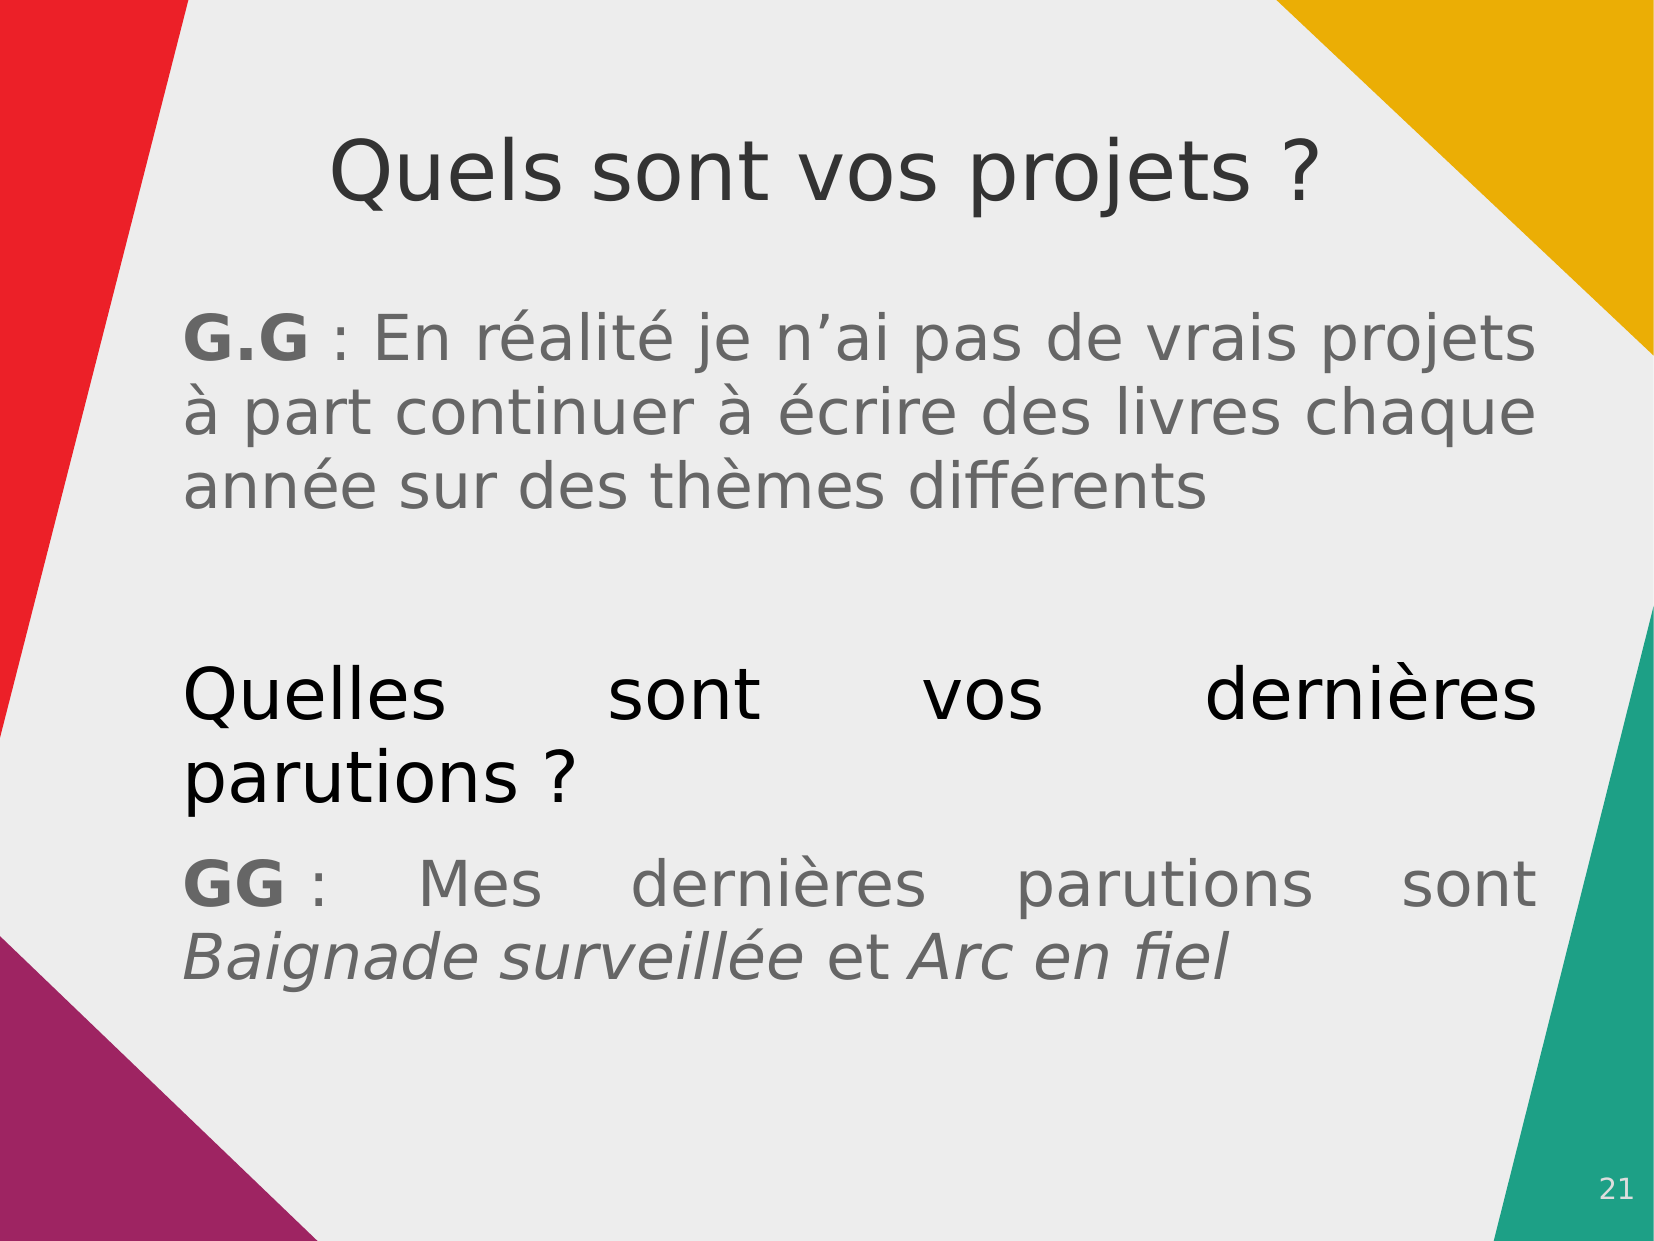

# Quels sont vos projets ?
G.G : En réalité je n’ai pas de vrais projets à part continuer à écrire des livres chaque année sur des thèmes différents
Quelles sont vos dernières parutions ?
GG : Mes dernières parutions sont Baignade surveillée et Arc en fiel
21